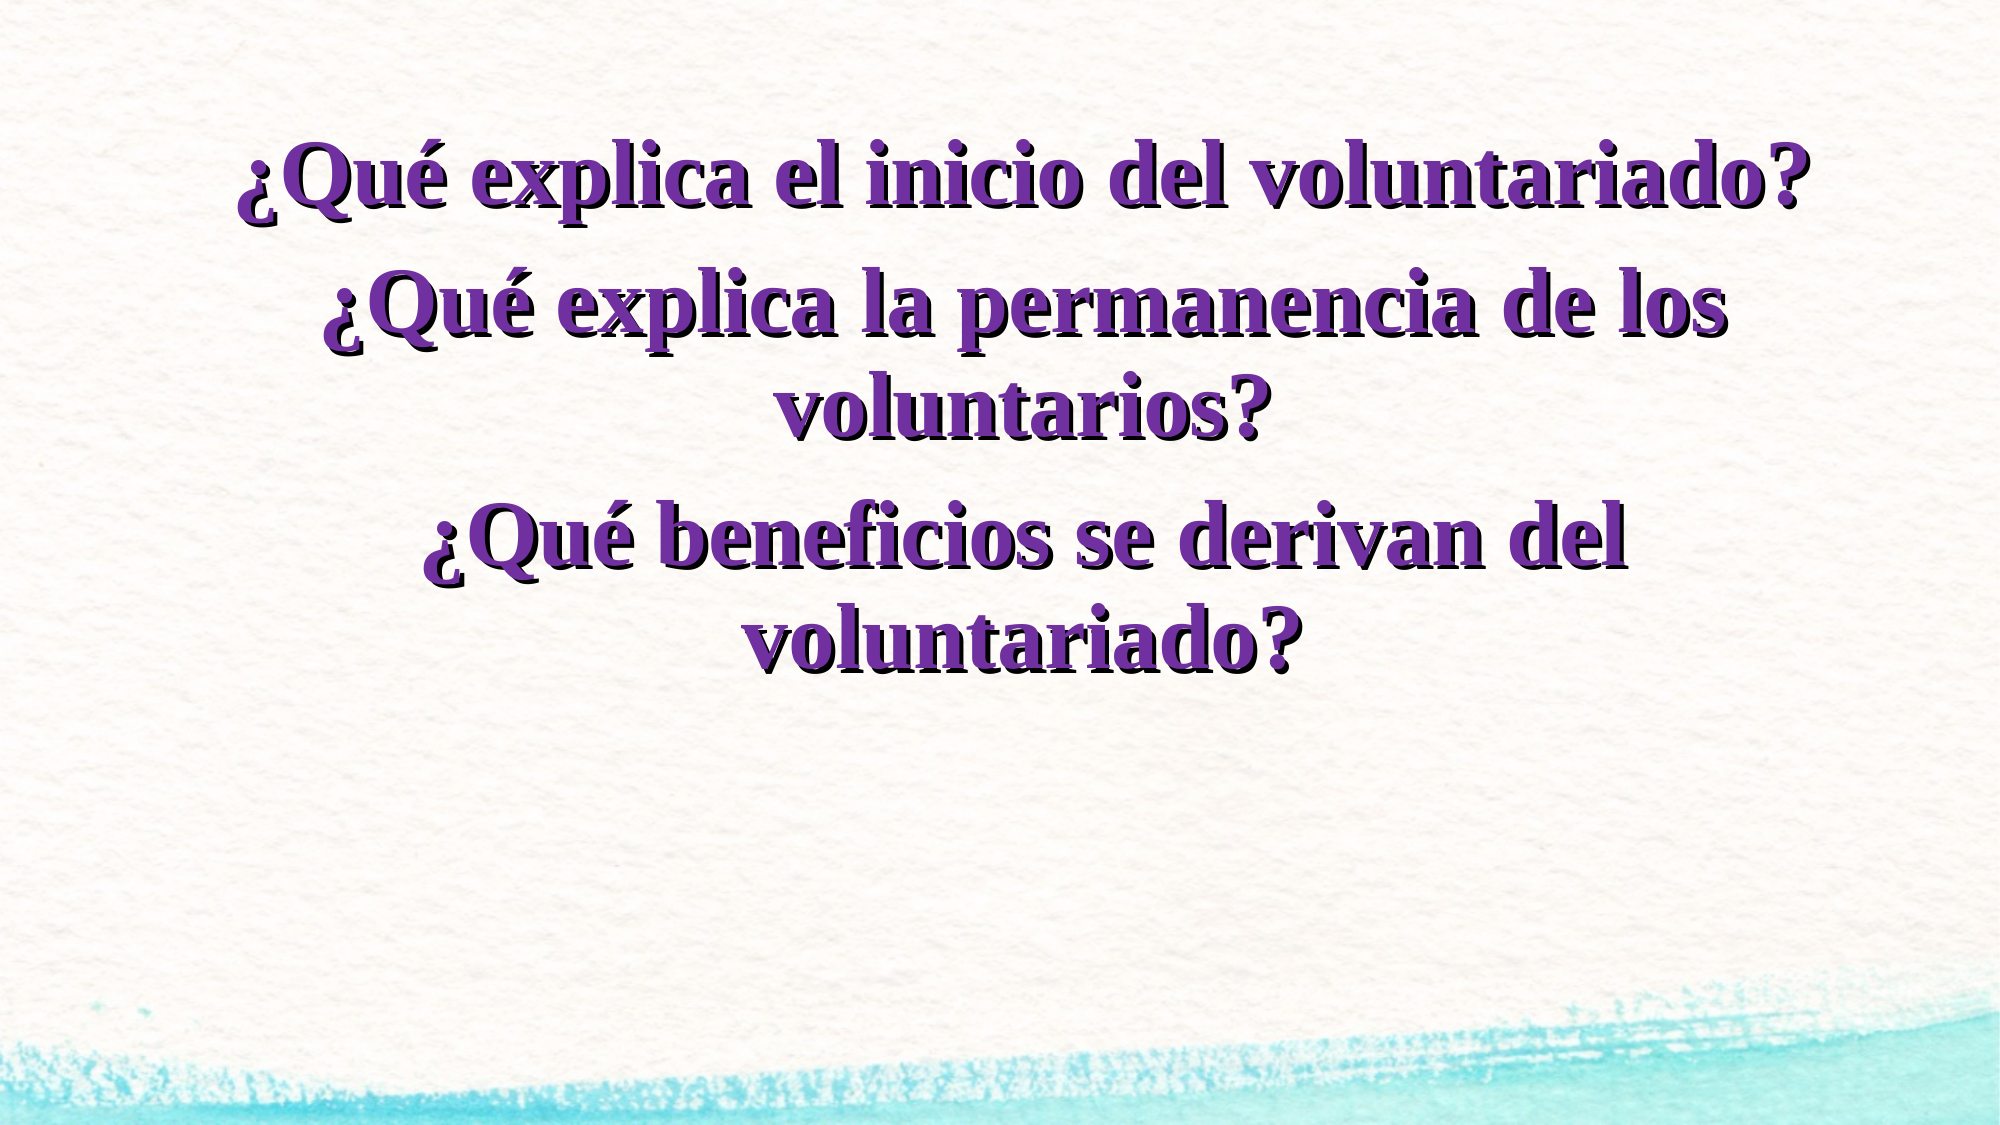

¿Qué explica el inicio del voluntariado?
¿Qué explica la permanencia de los voluntarios?
¿Qué beneficios se derivan del voluntariado?